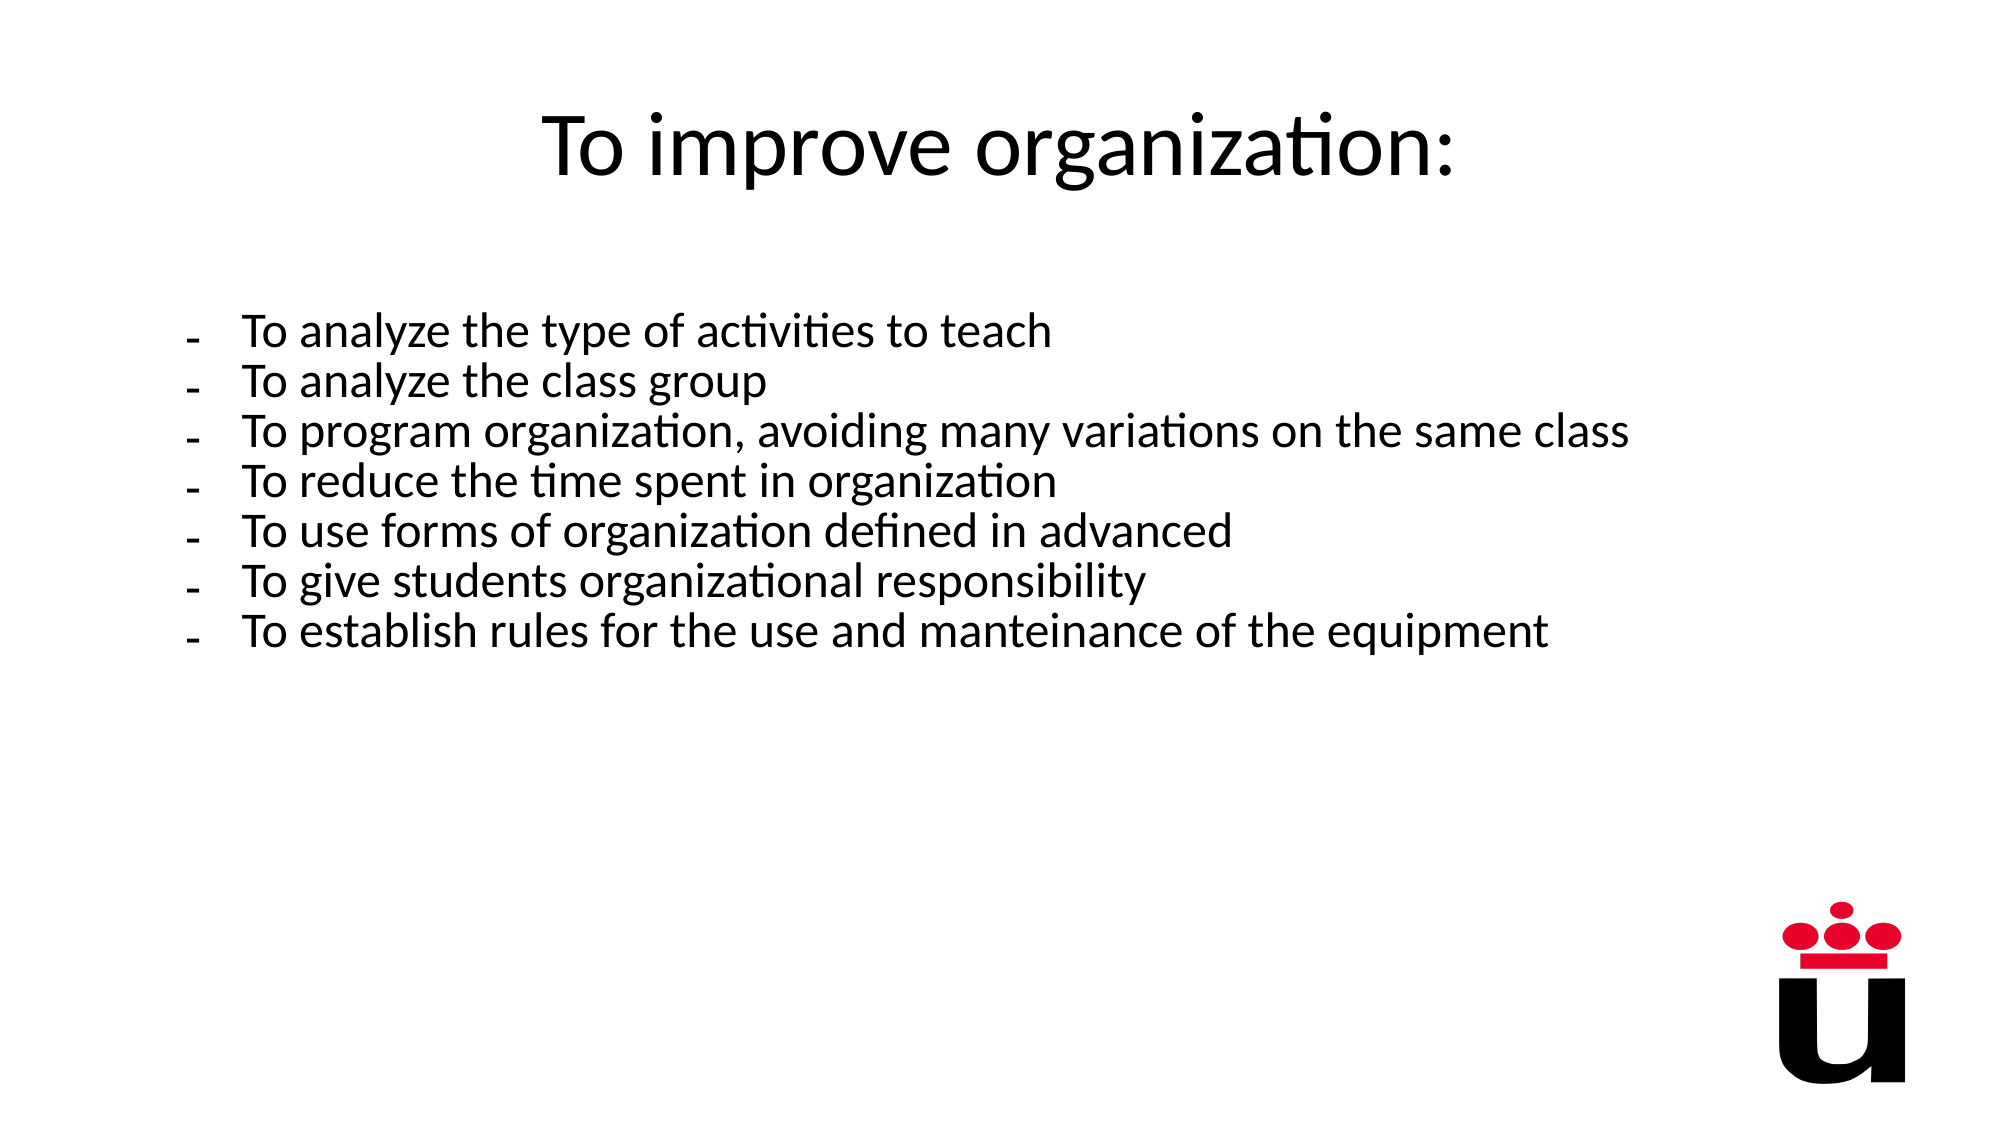

# To improve organization:
To analyze the type of activities to teach
To analyze the class group
To program organization, avoiding many variations on the same class
To reduce the time spent in organization
To use forms of organization defined in advanced
To give students organizational responsibility
To establish rules for the use and manteinance of the equipment